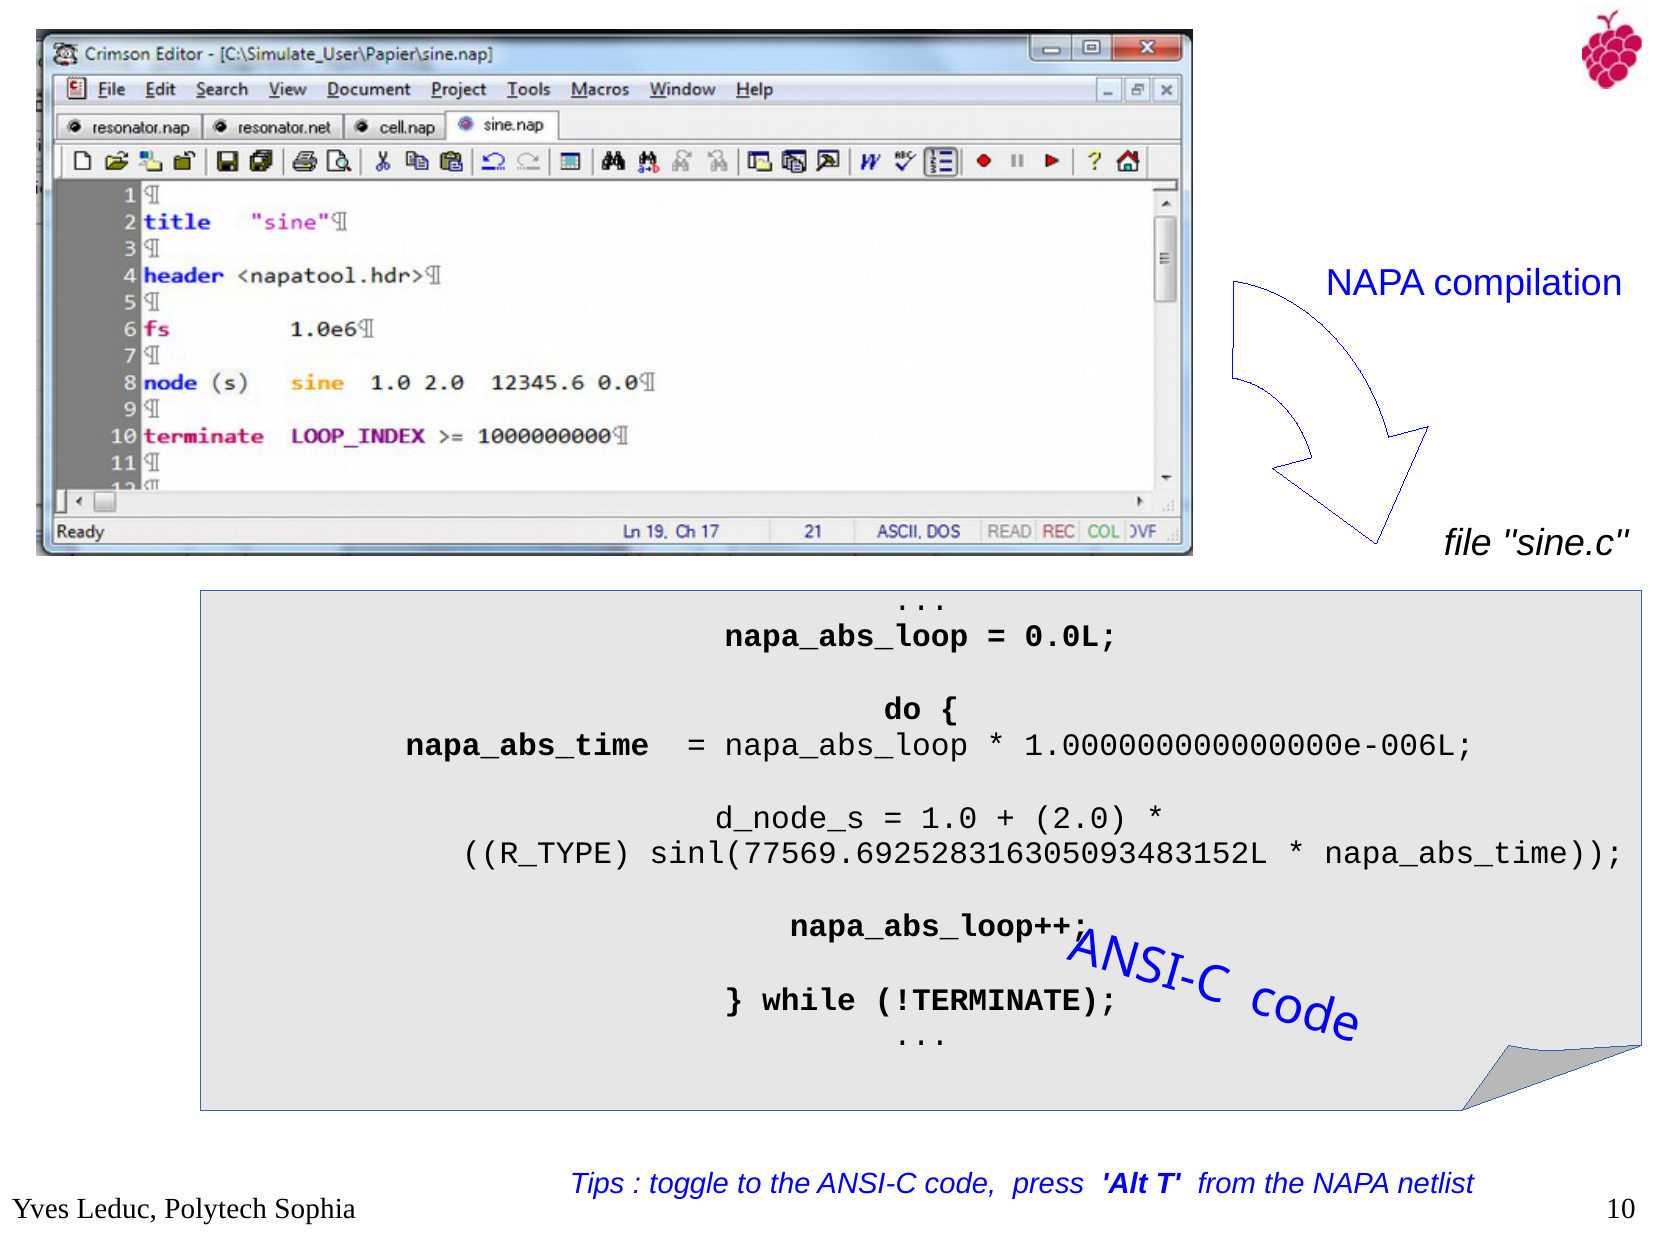

NAPA compilation
file ''sine.c''
...
napa_abs_loop = 0.0L;
do {
 napa_abs_time = napa_abs_loop * 1.000000000000000e-006L;
 d_node_s = 1.0 + (2.0) *
 ((R_TYPE) sinl(77569.692528316305093483152L * napa_abs_time));
 napa_abs_loop++;
} while (!TERMINATE);
...
ANSI-C code
Tips : toggle to the ANSI-C code, press 'Alt T' from the NAPA netlist
Yves Leduc, Polytech Sophia
10